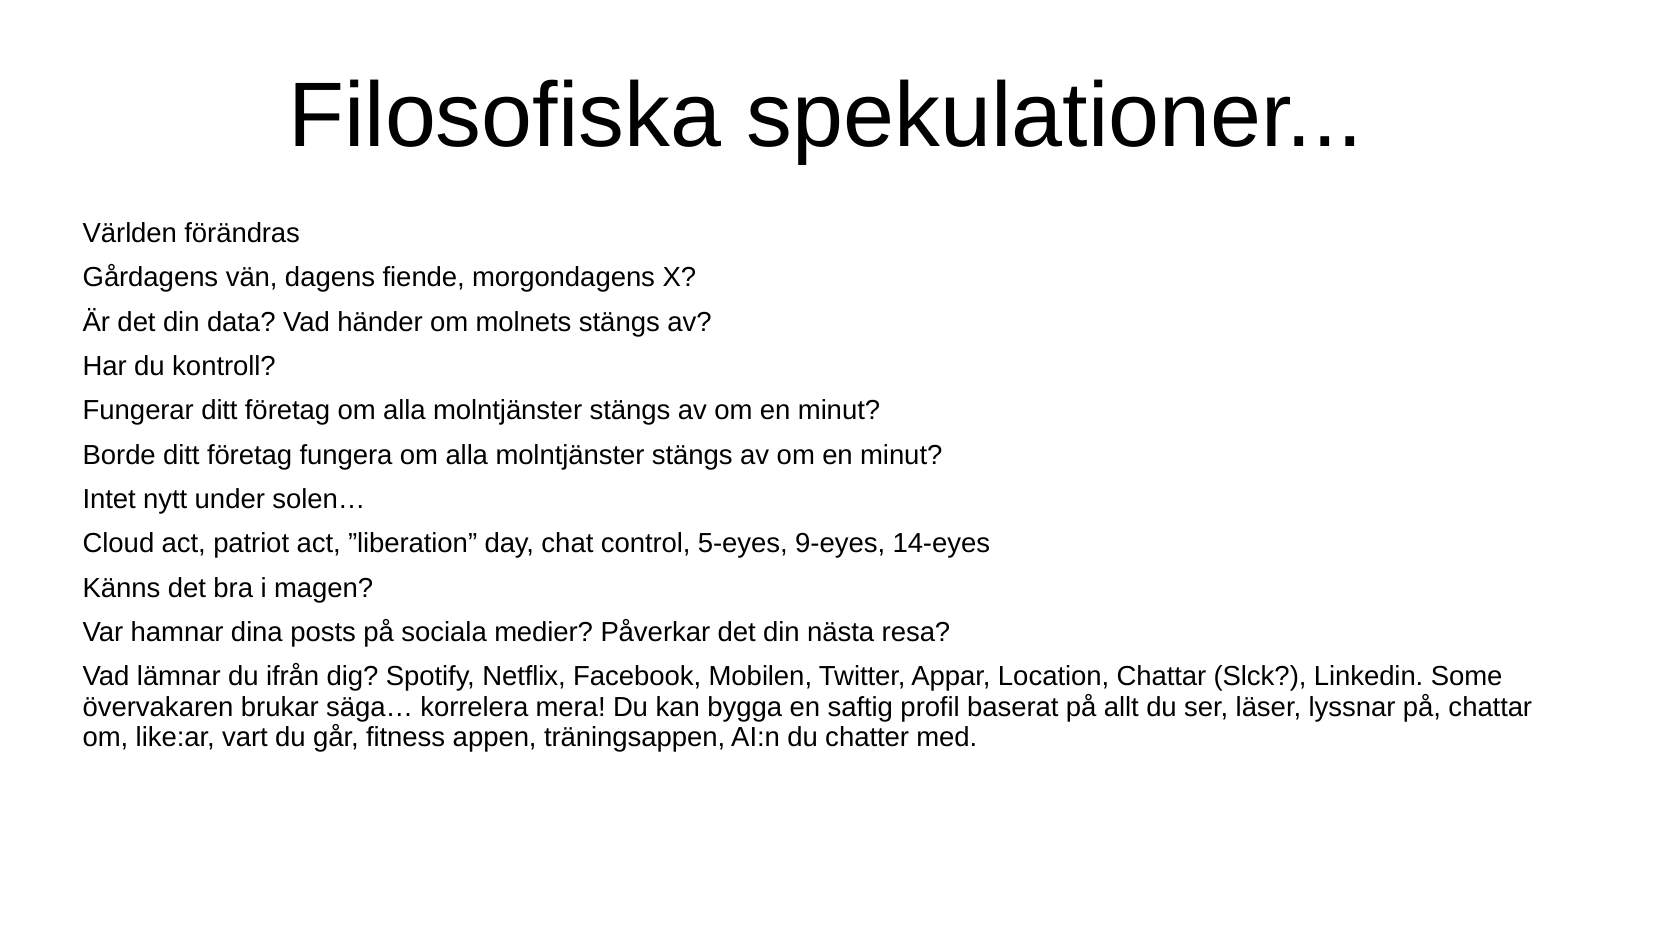

# Filosofiska spekulationer...
Världen förändras
Gårdagens vän, dagens fiende, morgondagens X?
Är det din data? Vad händer om molnets stängs av?
Har du kontroll?
Fungerar ditt företag om alla molntjänster stängs av om en minut?
Borde ditt företag fungera om alla molntjänster stängs av om en minut?
Intet nytt under solen…
Cloud act, patriot act, ”liberation” day, chat control, 5-eyes, 9-eyes, 14-eyes
Känns det bra i magen?
Var hamnar dina posts på sociala medier? Påverkar det din nästa resa?
Vad lämnar du ifrån dig? Spotify, Netflix, Facebook, Mobilen, Twitter, Appar, Location, Chattar (Slck?), Linkedin. Some övervakaren brukar säga… korrelera mera! Du kan bygga en saftig profil baserat på allt du ser, läser, lyssnar på, chattar om, like:ar, vart du går, fitness appen, träningsappen, AI:n du chatter med.